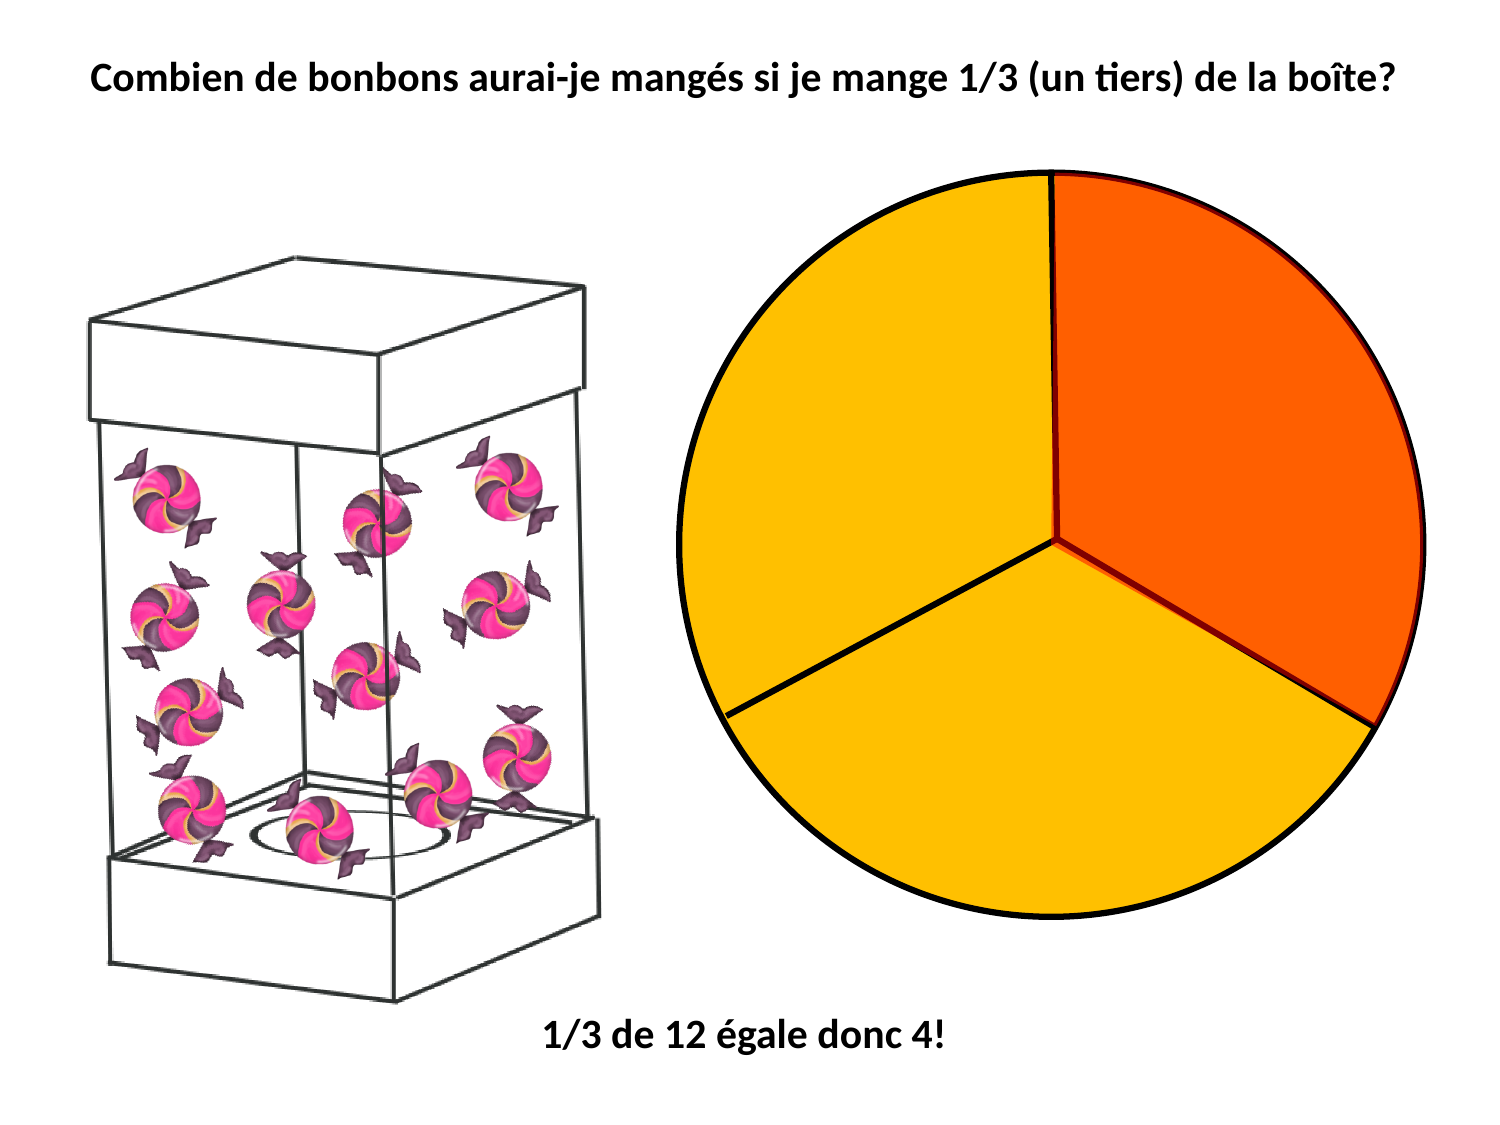

Combien de bonbons aurai-je mangés si je mange 1/3 (un tiers) de la boîte?
1/3 de 12 égale donc 4!